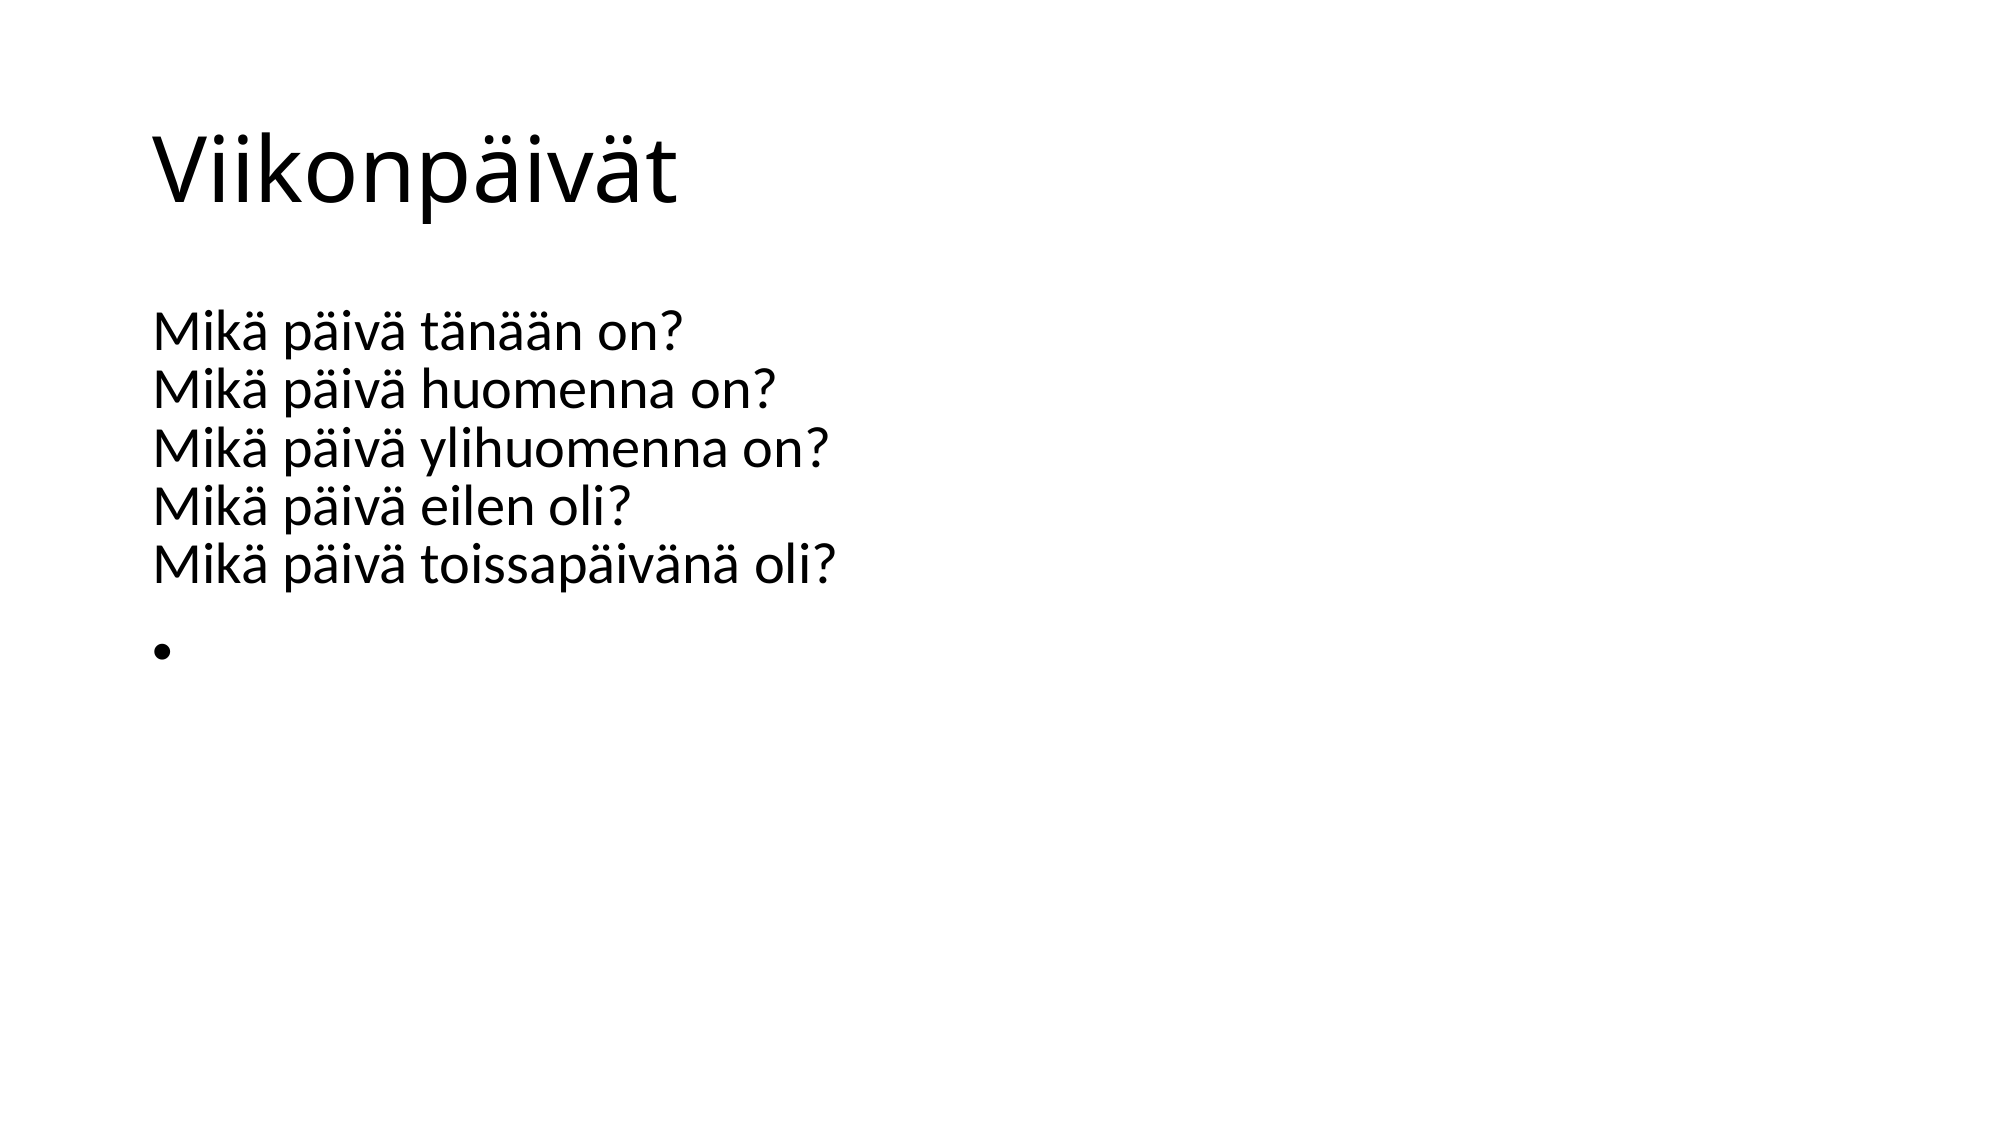

# Viikonpäivät
Mikä päivä tänään on?
Mikä päivä huomenna on?
Mikä päivä ylihuomenna on?
Mikä päivä eilen oli?
Mikä päivä toissapäivänä oli?